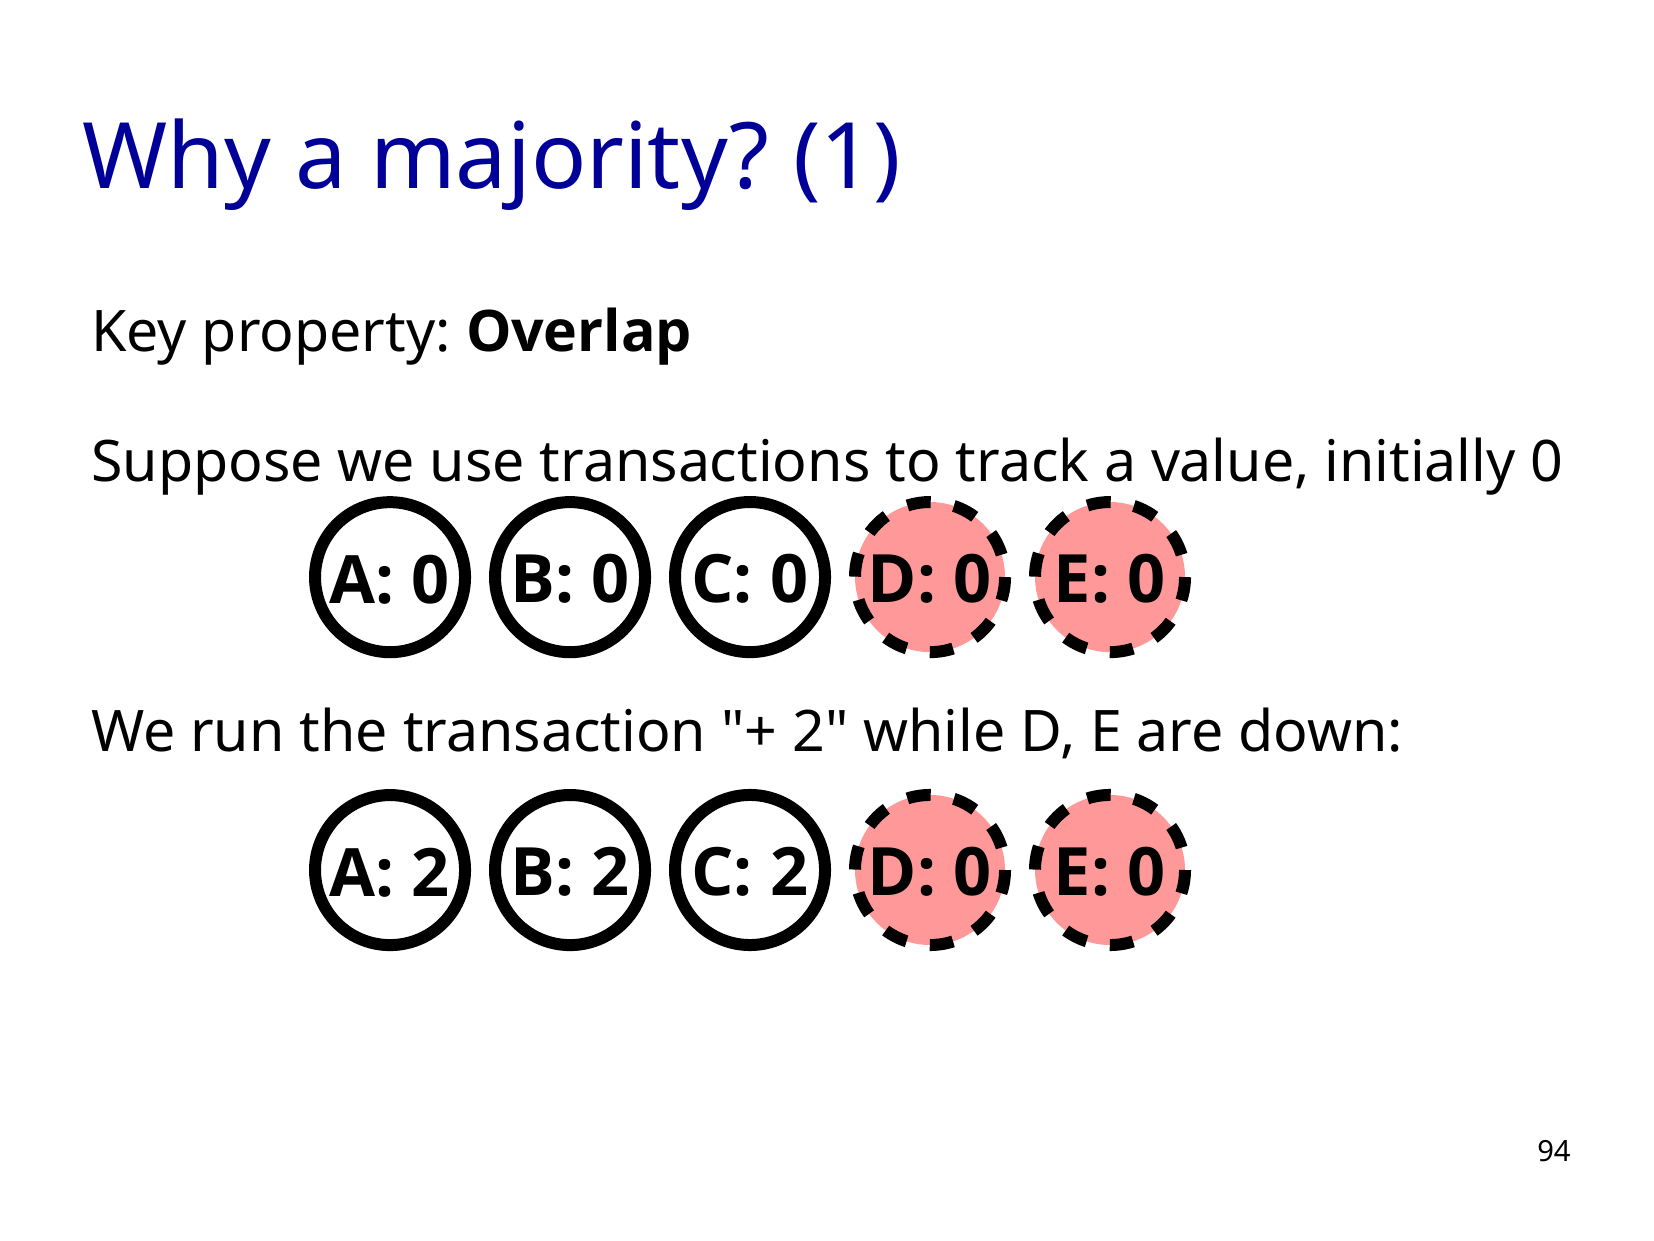

# Why a majority? (1)
Key property: Overlap
Suppose we use transactions to track a value, initially 0
C: 0
D: 0
E: 0
A: 0
B: 0
We run the transaction "+ 2" while D, E are down:
C: 2
D: 0
E: 0
A: 2
B: 2
94